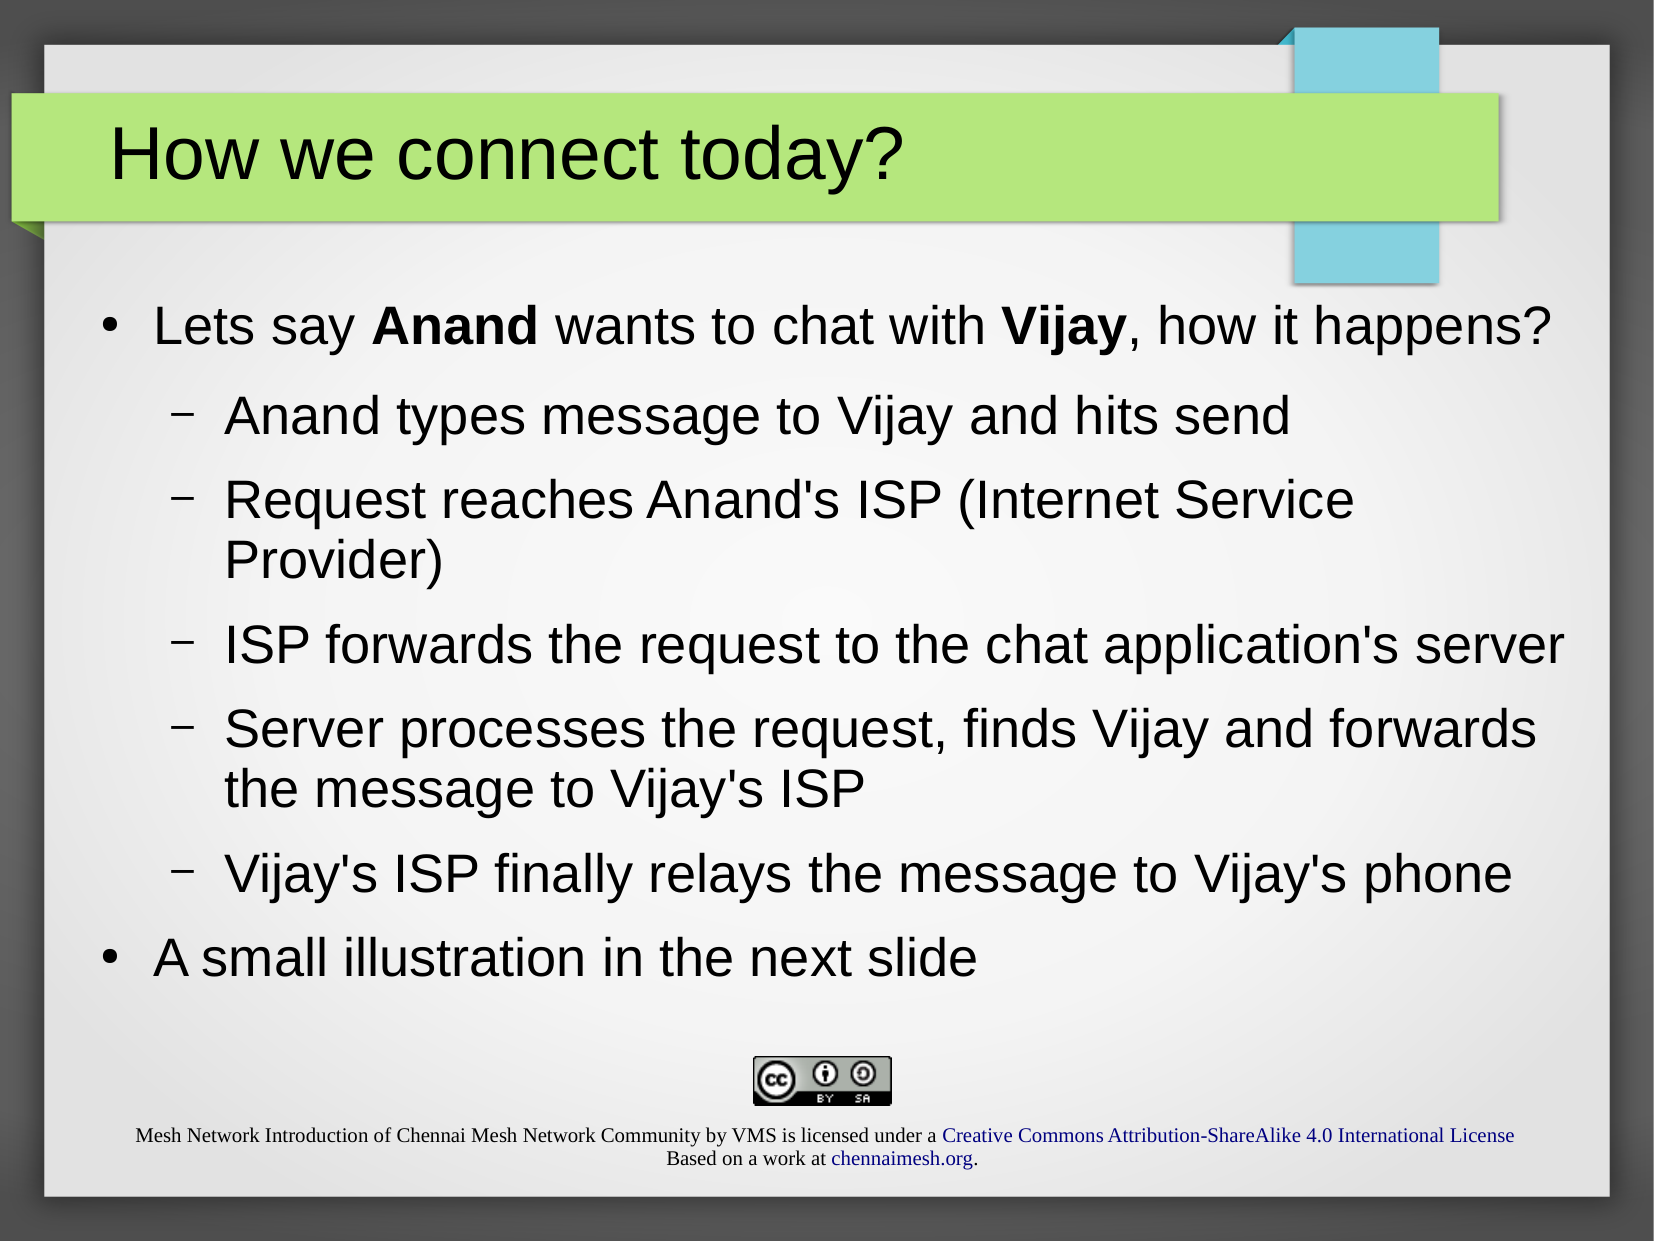

# How we connect today?
Lets say Anand wants to chat with Vijay, how it happens?
Anand types message to Vijay and hits send
Request reaches Anand's ISP (Internet Service Provider)
ISP forwards the request to the chat application's server
Server processes the request, finds Vijay and forwards the message to Vijay's ISP
Vijay's ISP finally relays the message to Vijay's phone
A small illustration in the next slide